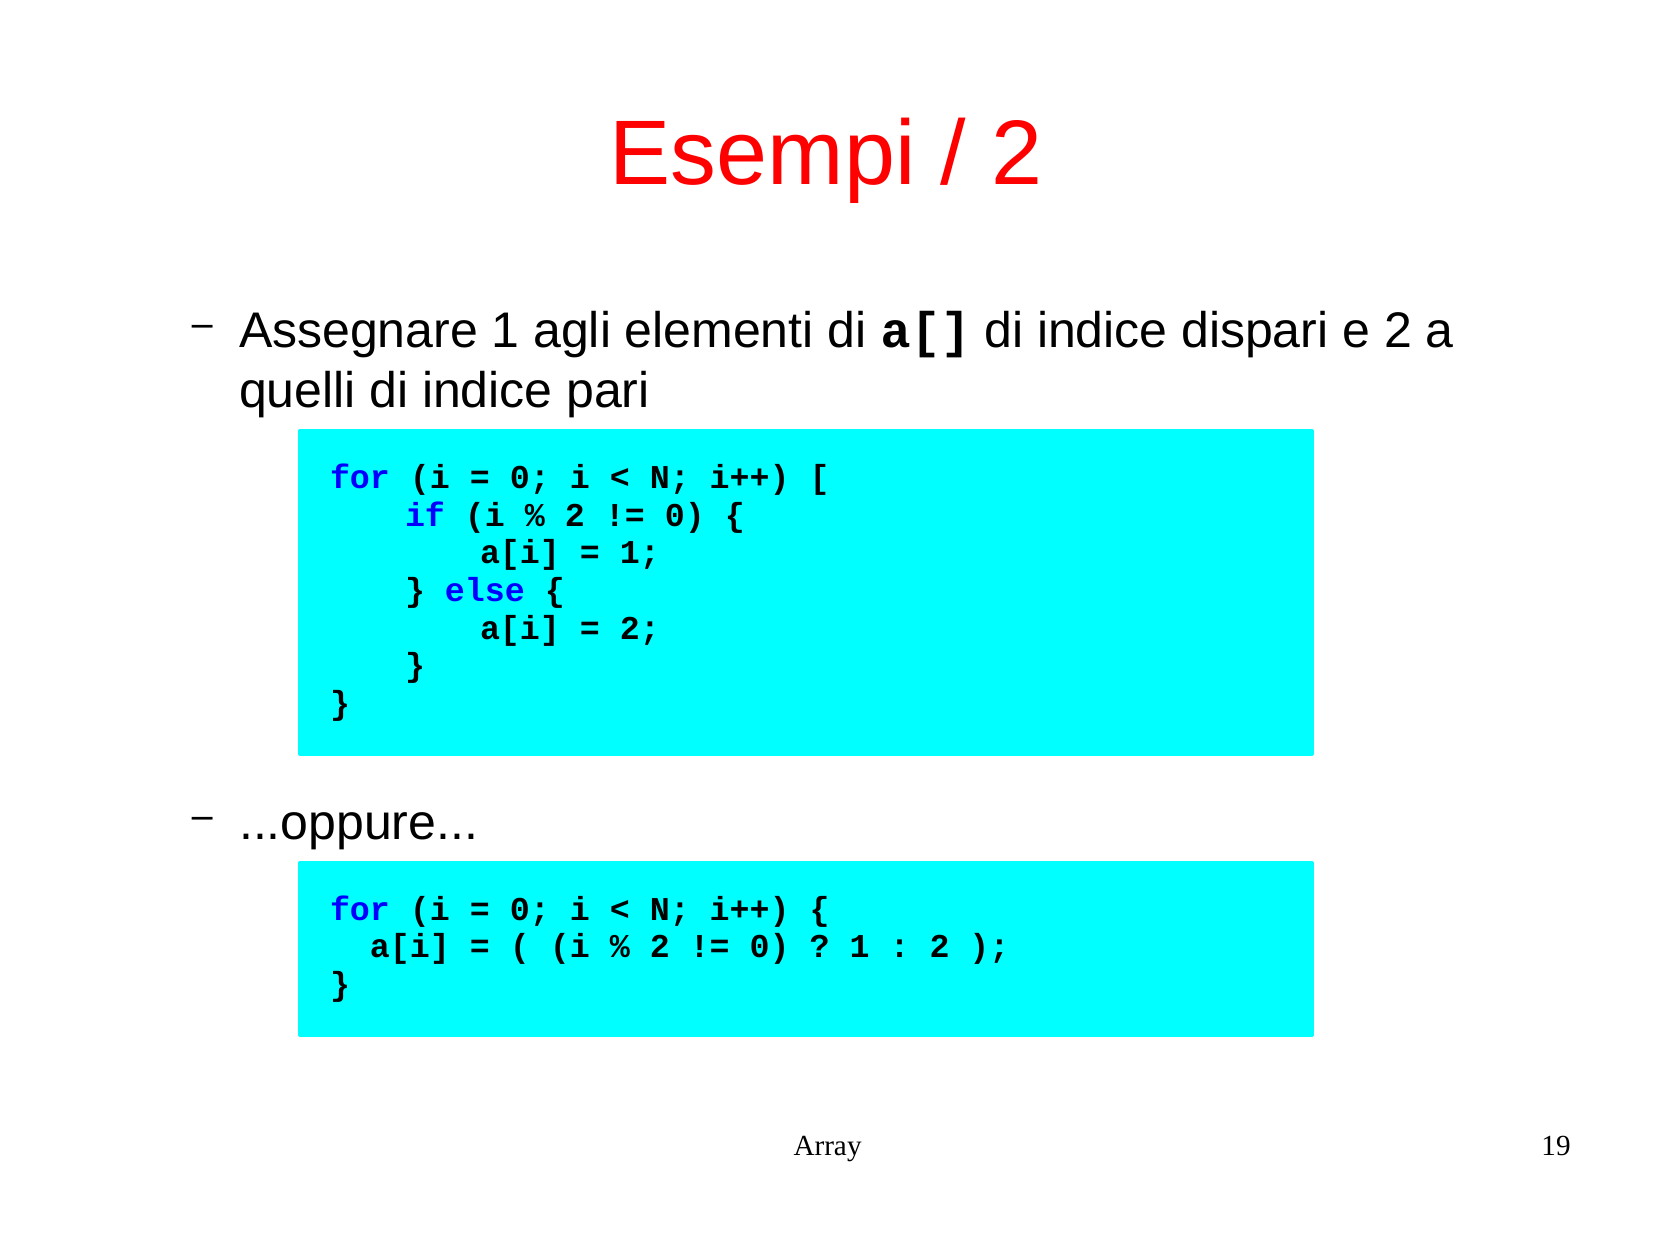

# Esempi / 2
Assegnare 1 agli elementi di a[] di indice dispari e 2 a quelli di indice pari
...oppure...
for (i = 0; i < N; i++) [
	if (i % 2 != 0) {
		a[i] = 1;
	} else {
		a[i] = 2;
	}
}
for (i = 0; i < N; i++) {
 a[i] = ( (i % 2 != 0) ? 1 : 2 );
}
Array
19